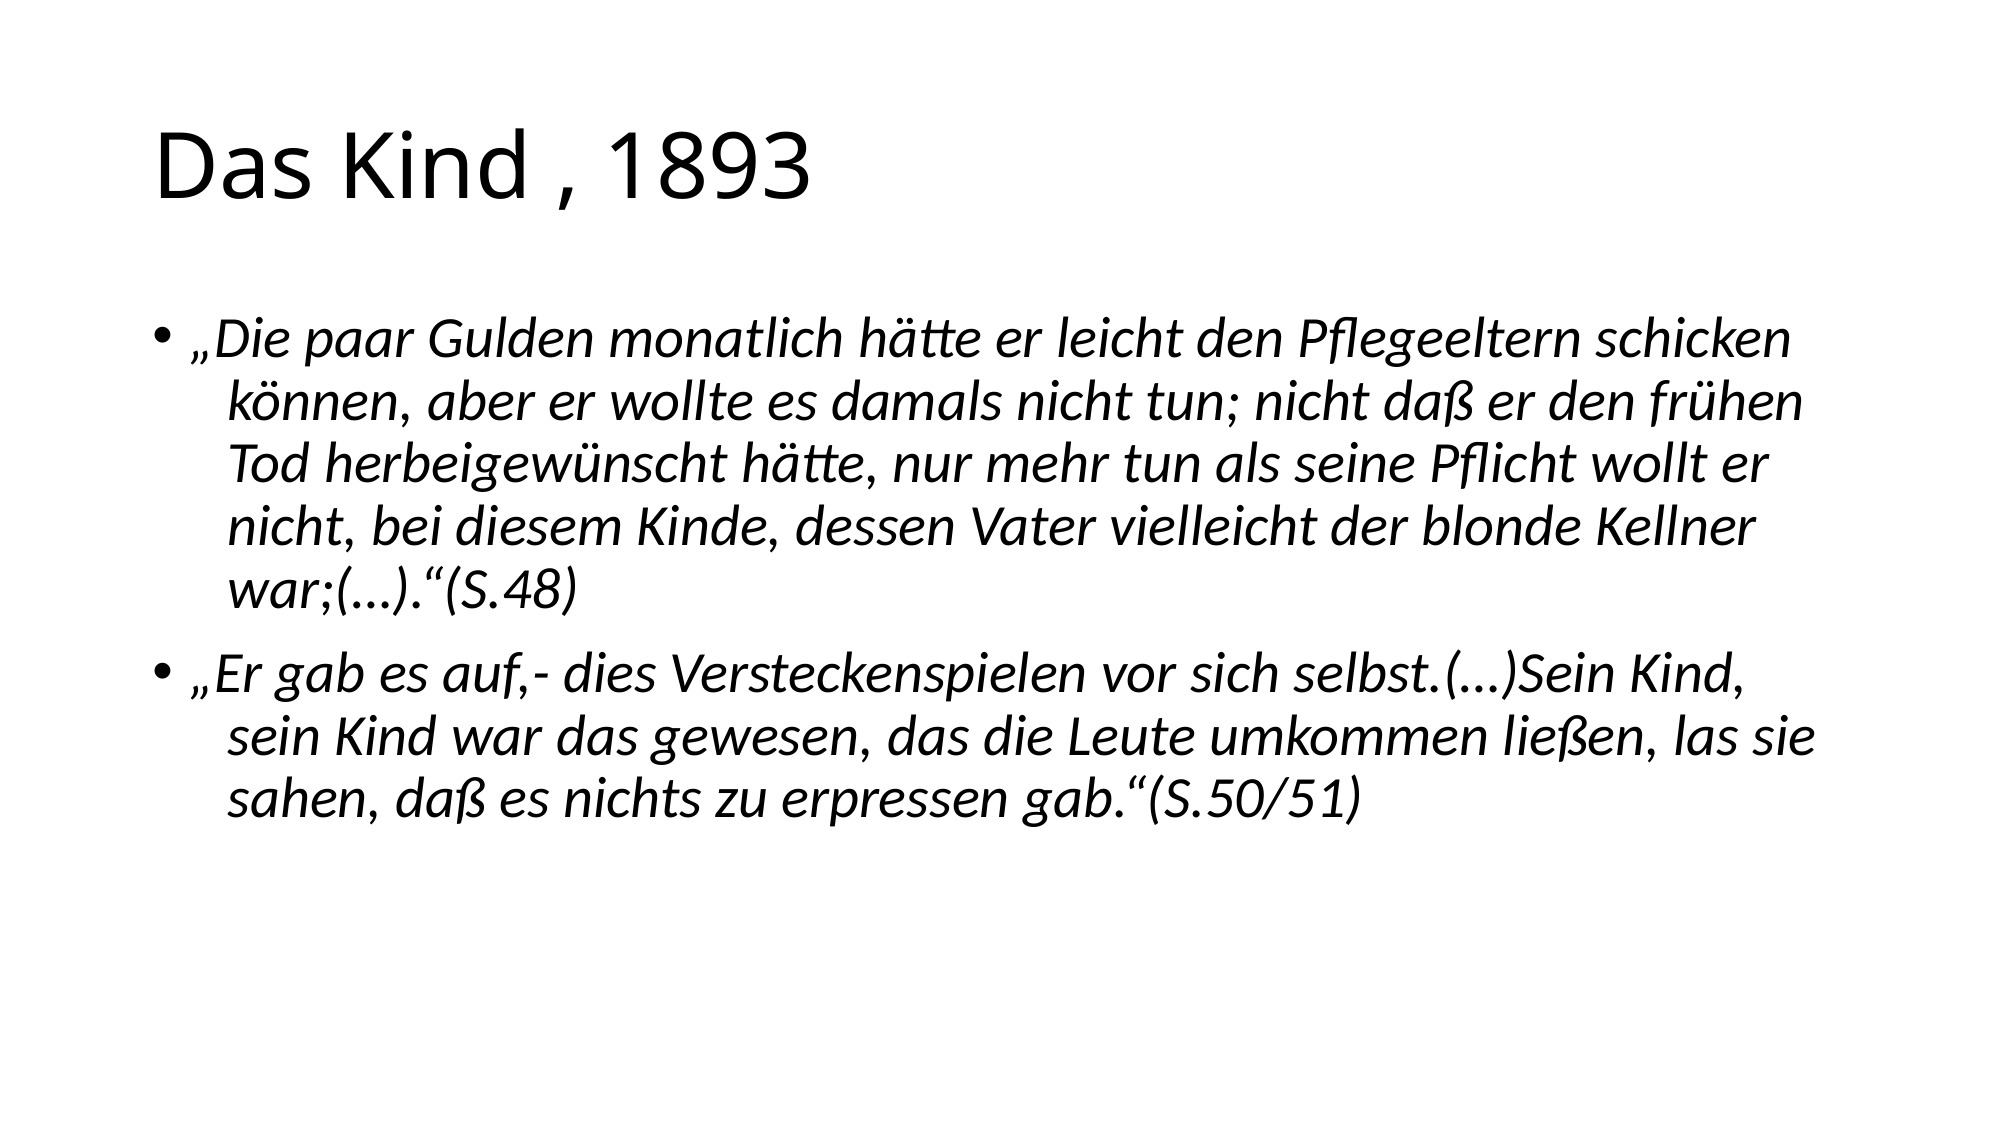

# Das Kind , 1893
„Die paar Gulden monatlich hätte er leicht den Pflegeeltern schicken können, aber er wollte es damals nicht tun; nicht daß er den frühen Tod herbeigewünscht hätte, nur mehr tun als seine Pflicht wollt er nicht, bei diesem Kinde, dessen Vater vielleicht der blonde Kellner war;(…).“(S.48)
„Er gab es auf,- dies Versteckenspielen vor sich selbst.(…)Sein Kind, sein Kind war das gewesen, das die Leute umkommen ließen, las sie sahen, daß es nichts zu erpressen gab.“(S.50/51)